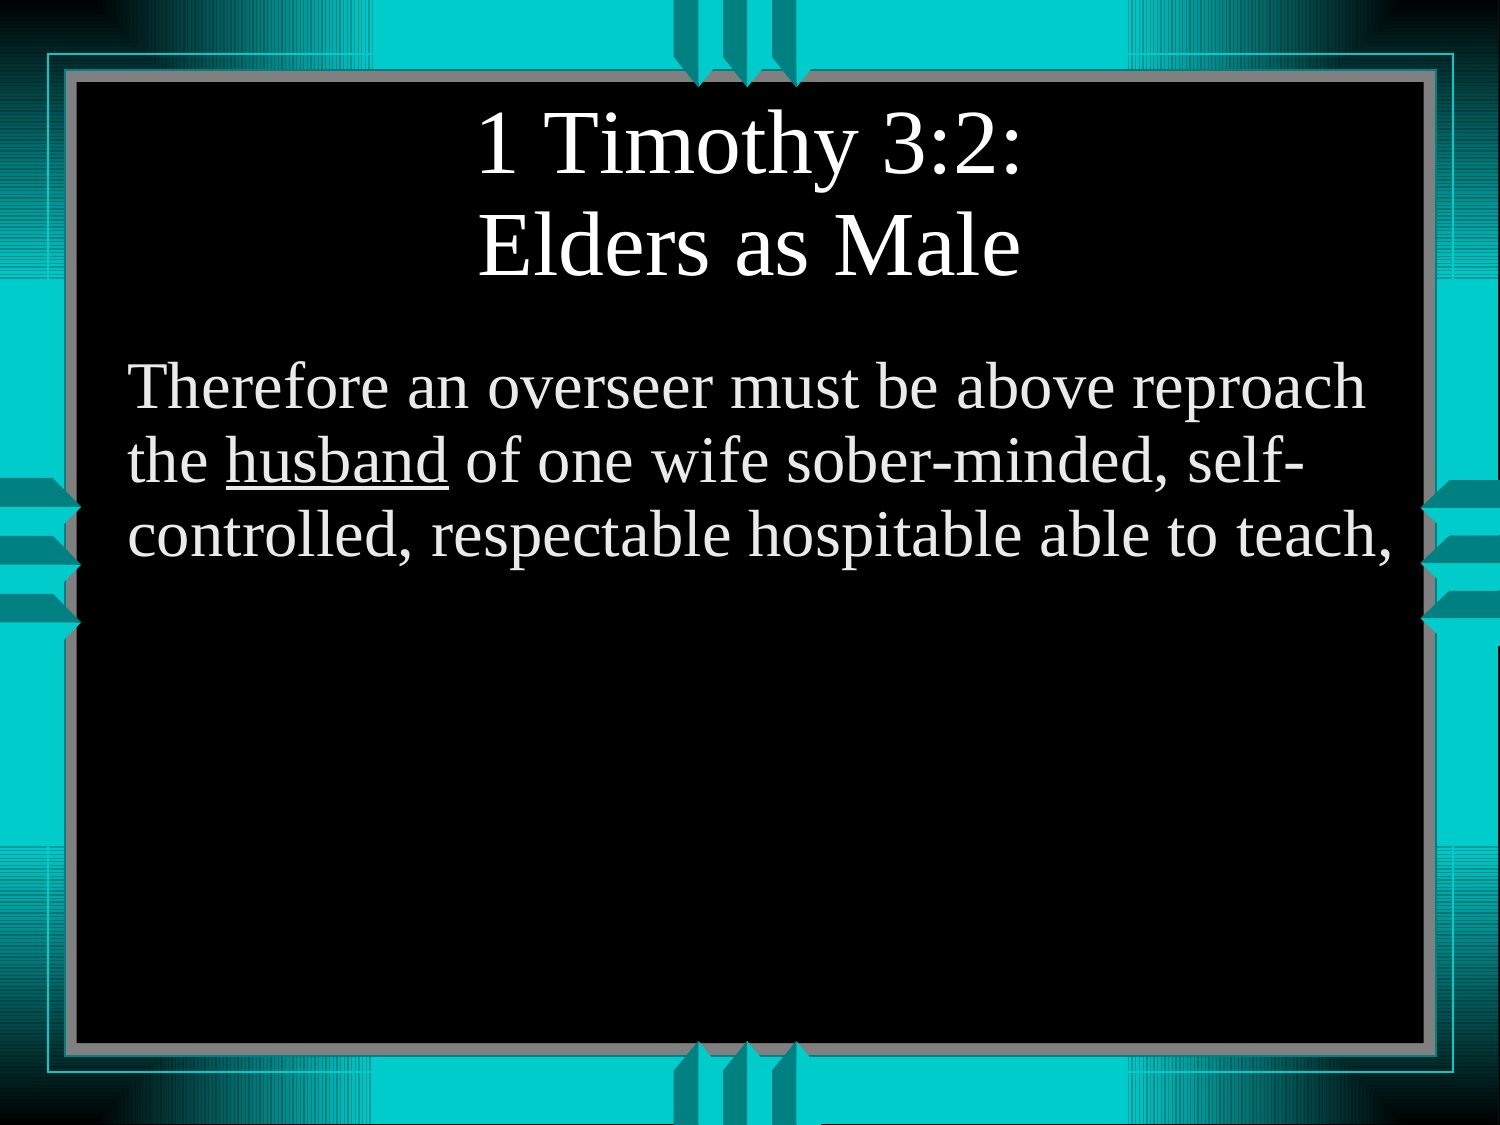

# 1 Timothy 3:2: Elders as Male
Therefore an overseer must be above reproach the husband of one wife sober-minded, self-controlled, respectable hospitable able to teach,